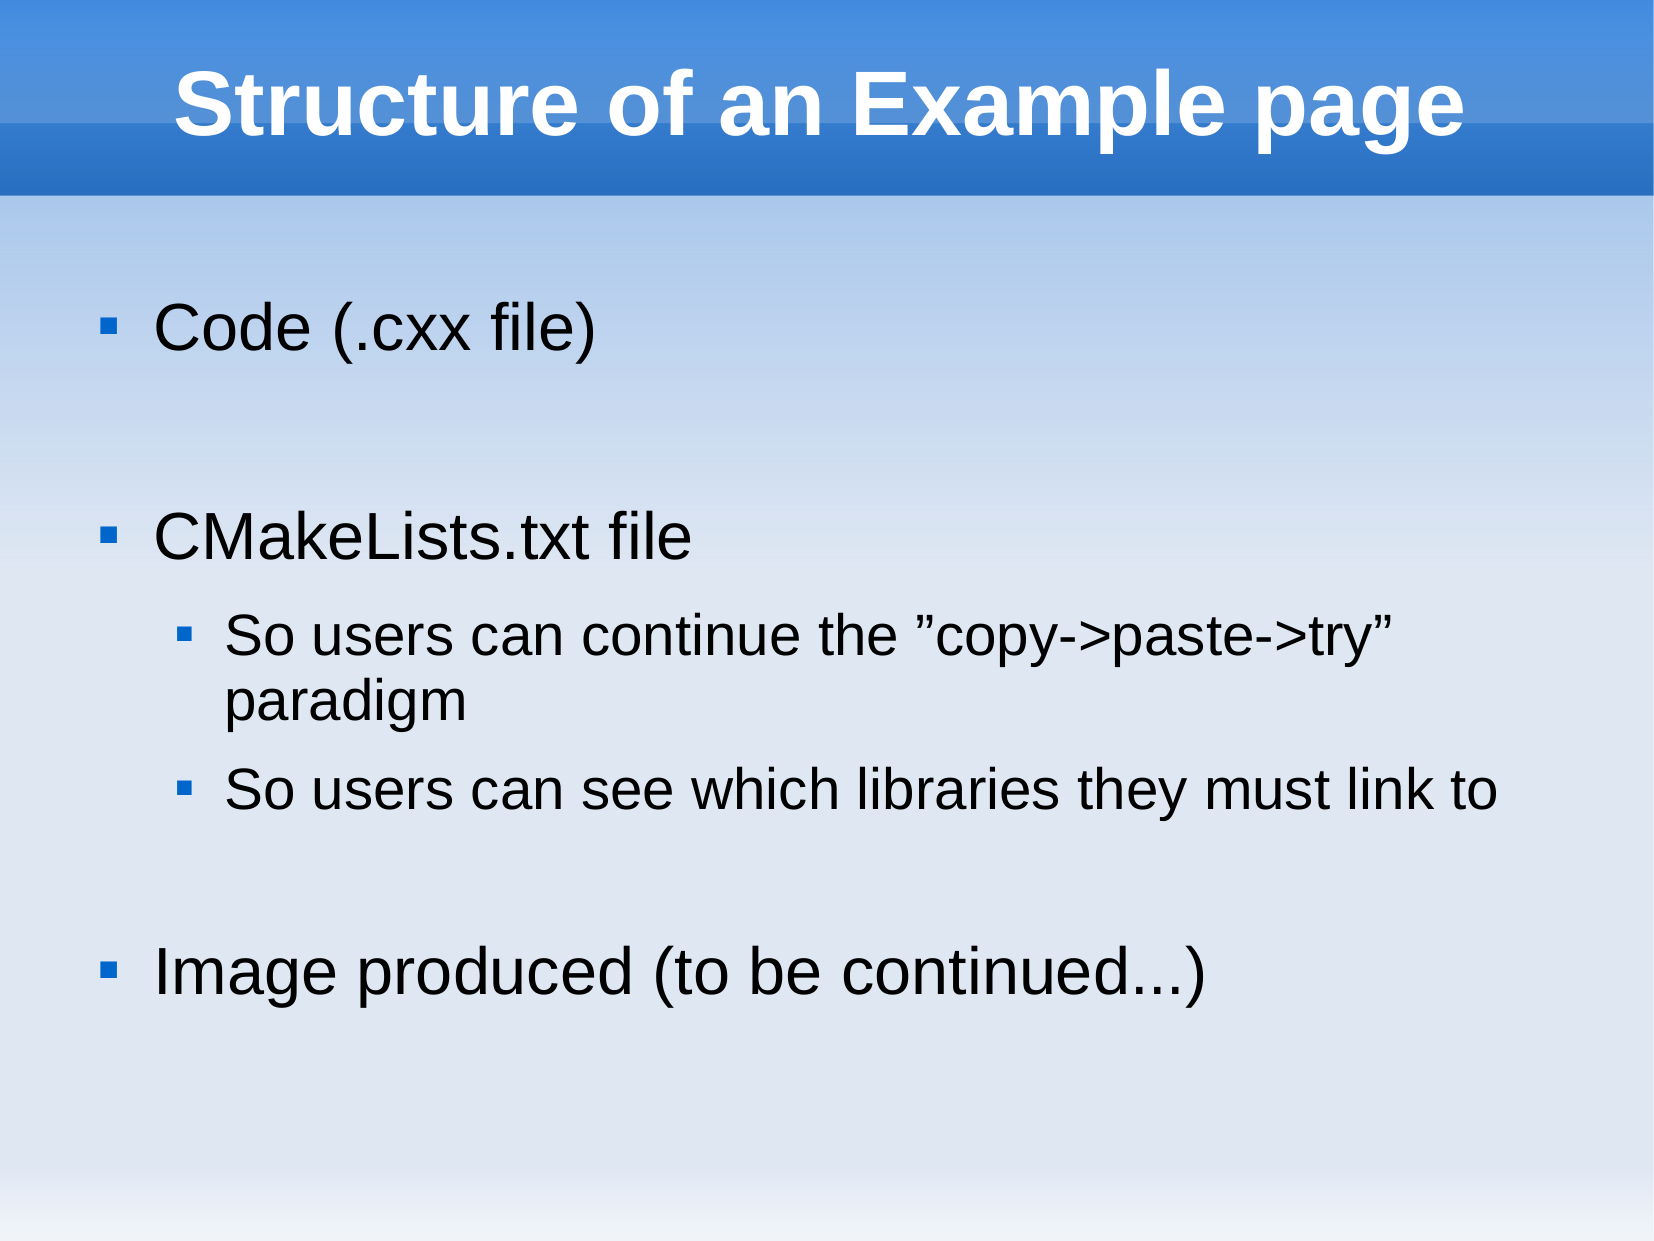

# Structure of an Example page
Code (.cxx file)
CMakeLists.txt file
So users can continue the ”copy->paste->try” paradigm
So users can see which libraries they must link to
Image produced (to be continued...)